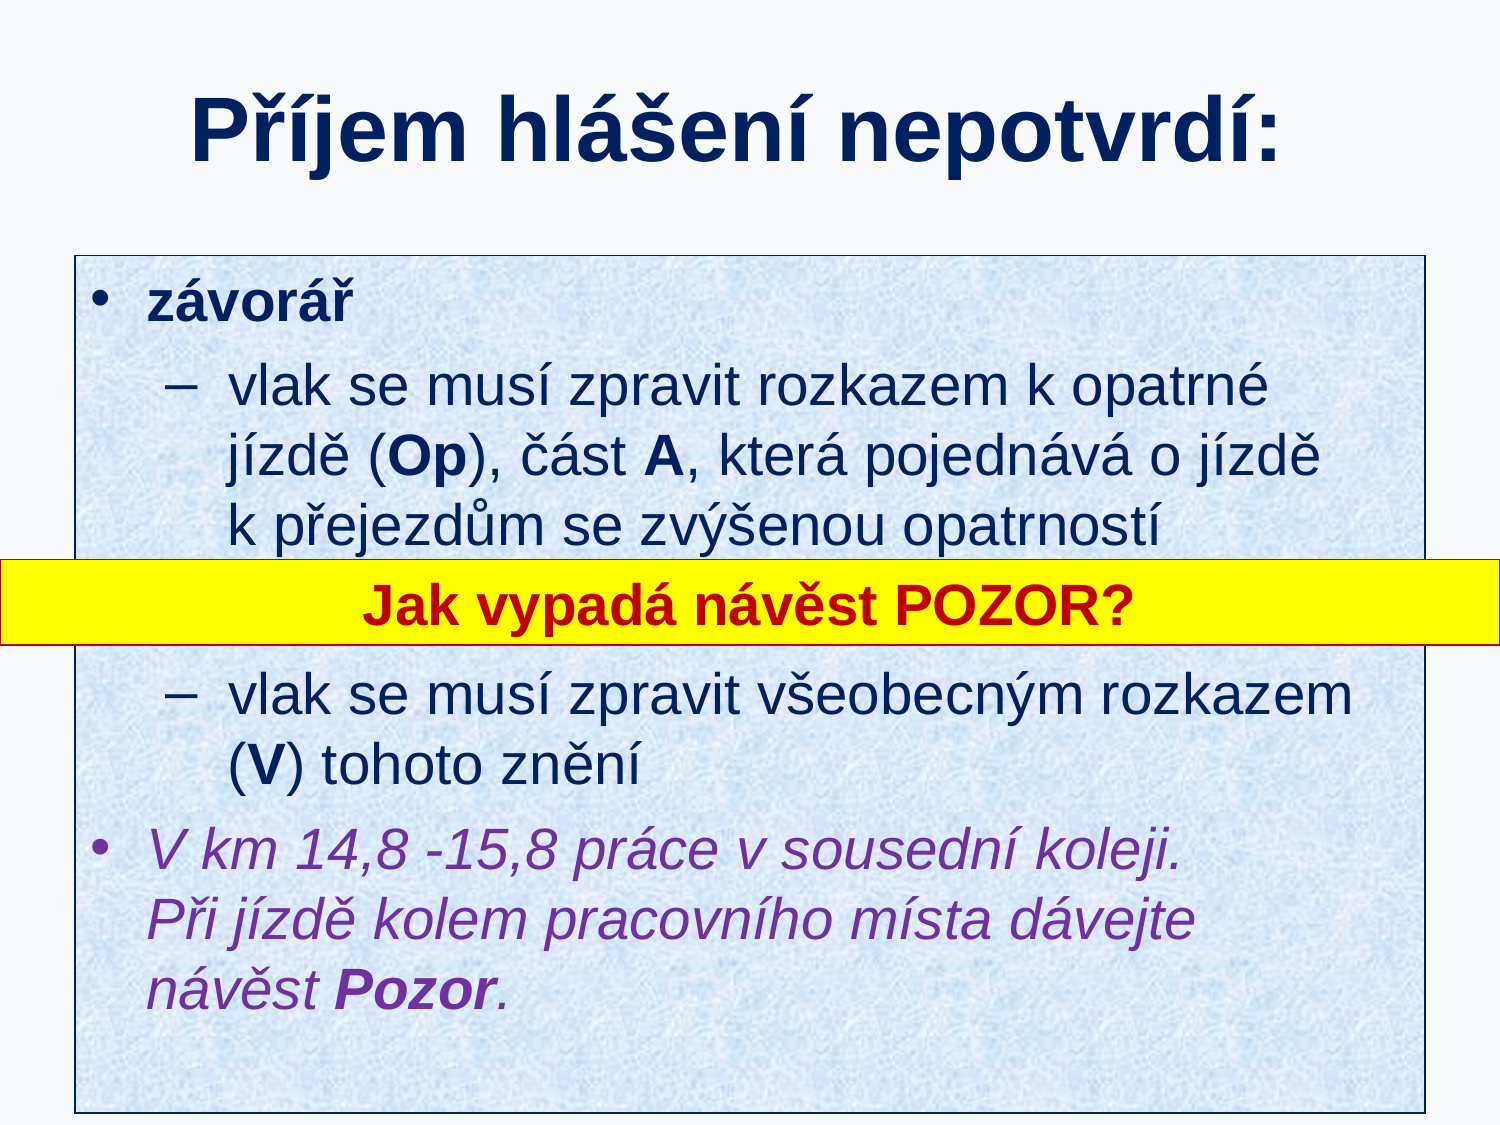

# Příjem hlášení nepotvrdí:
závorář
 vlak se musí zpravit rozkazem k opatrné
 jízdě (Op), část A, která pojednává o jízdě
 k přejezdům se zvýšenou opatrností
strážník trati
 vlak se musí zpravit všeobecným rozkazem
 (V) tohoto znění
V km 14,8 -15,8 práce v sousední koleji.
Při jízdě kolem pracovního místa dávejte
návěst Pozor.
Jak vypadá návěst POZOR?